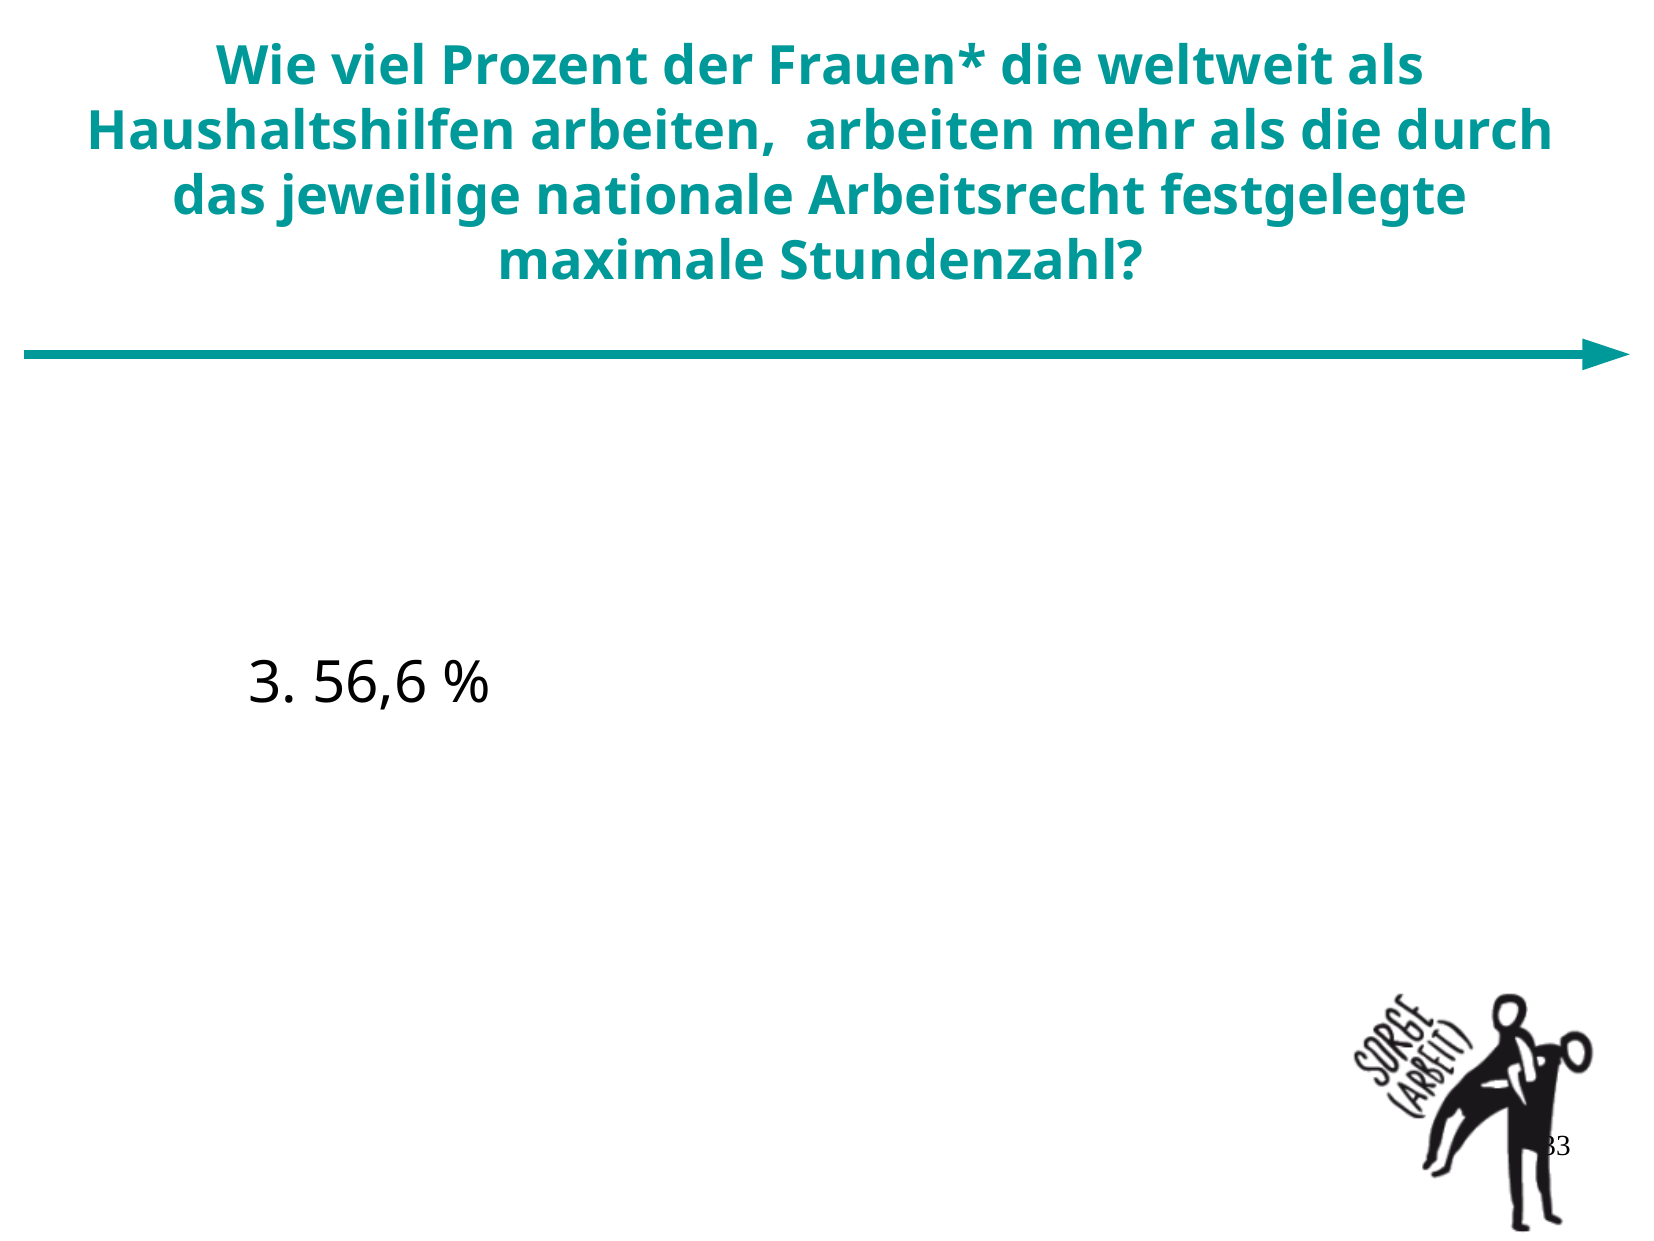

# Wie viel Prozent der Frauen* die weltweit als Haushaltshilfen arbeiten, arbeiten mehr als die durch das jeweilige nationale Arbeitsrecht festgelegte maximale Stundenzahl?
3. 56,6 %
33